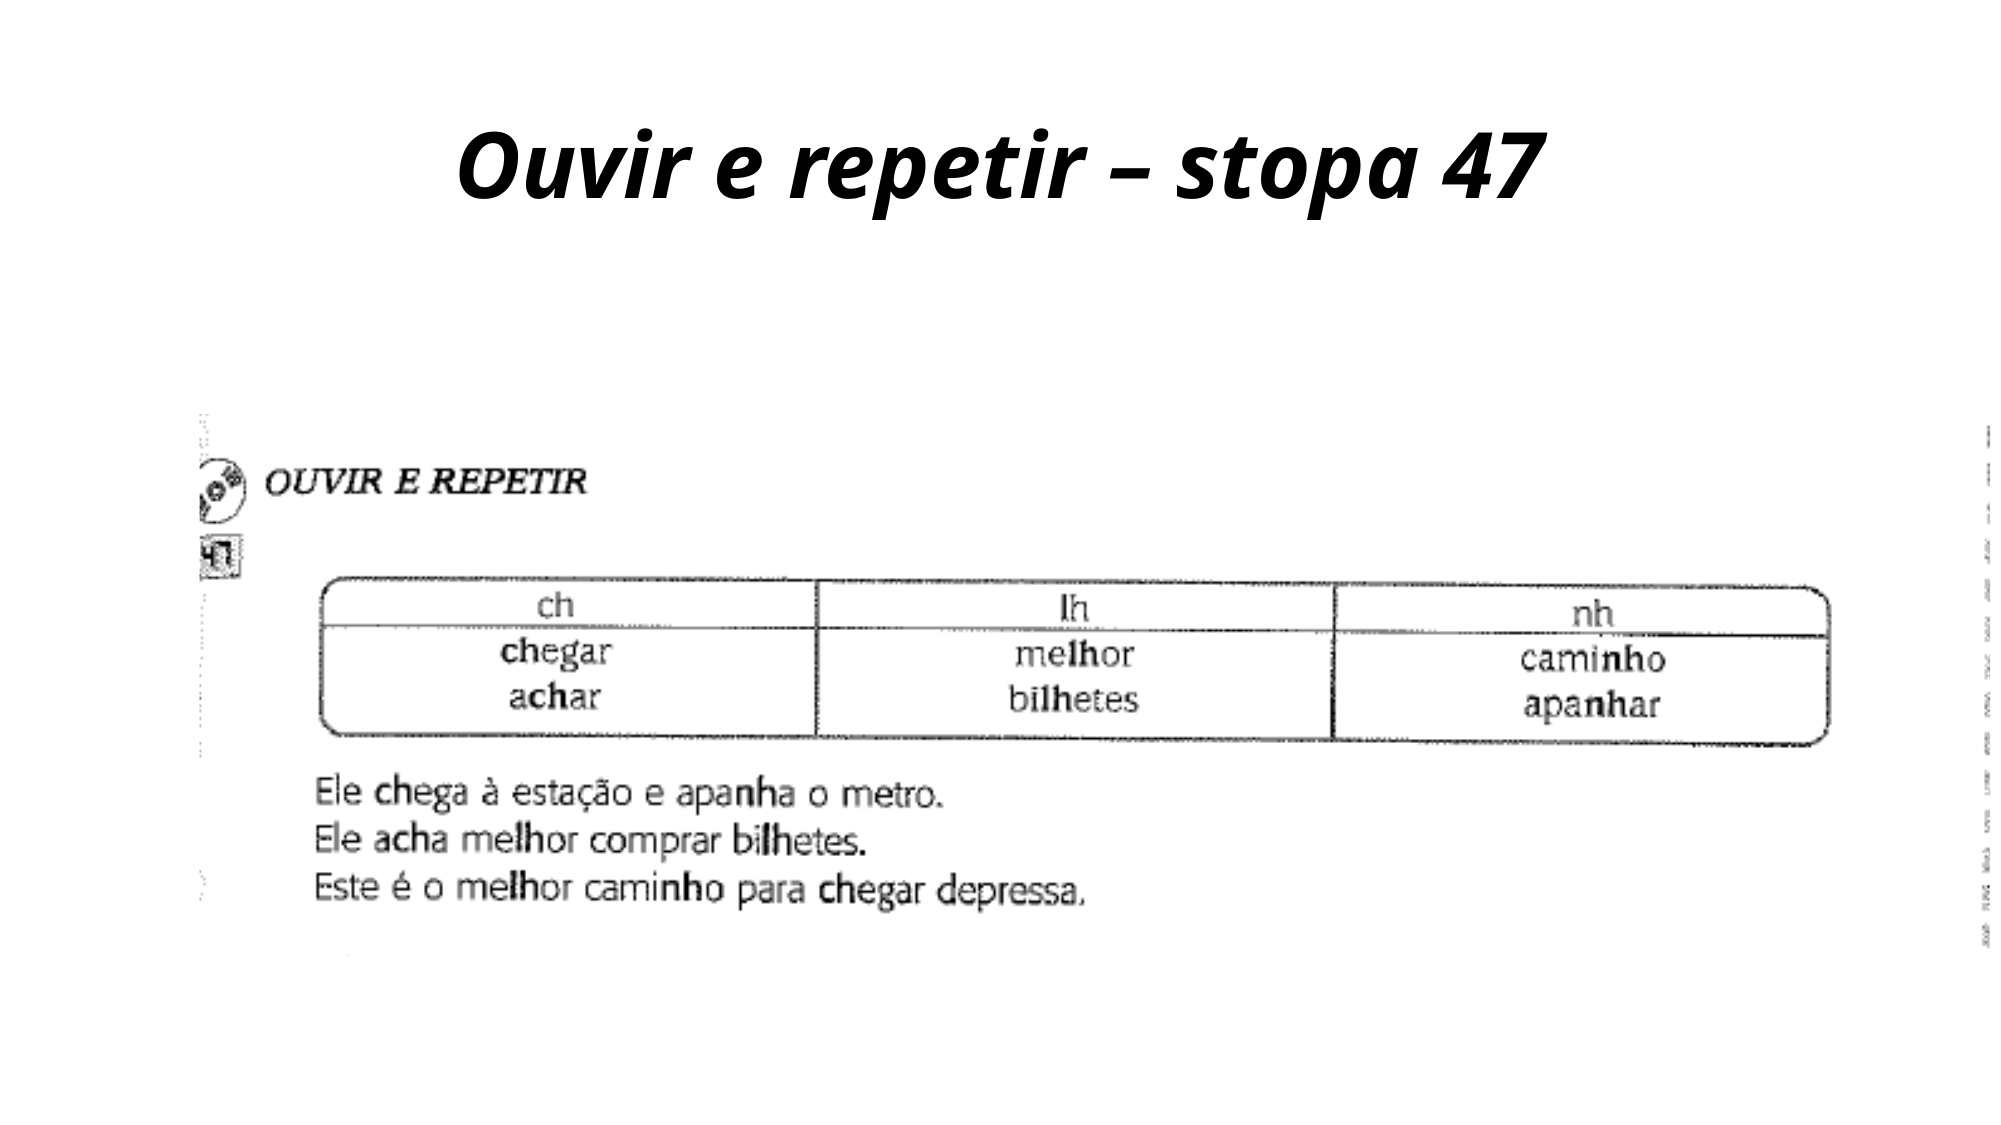

# Ouvir e repetir – stopa 47